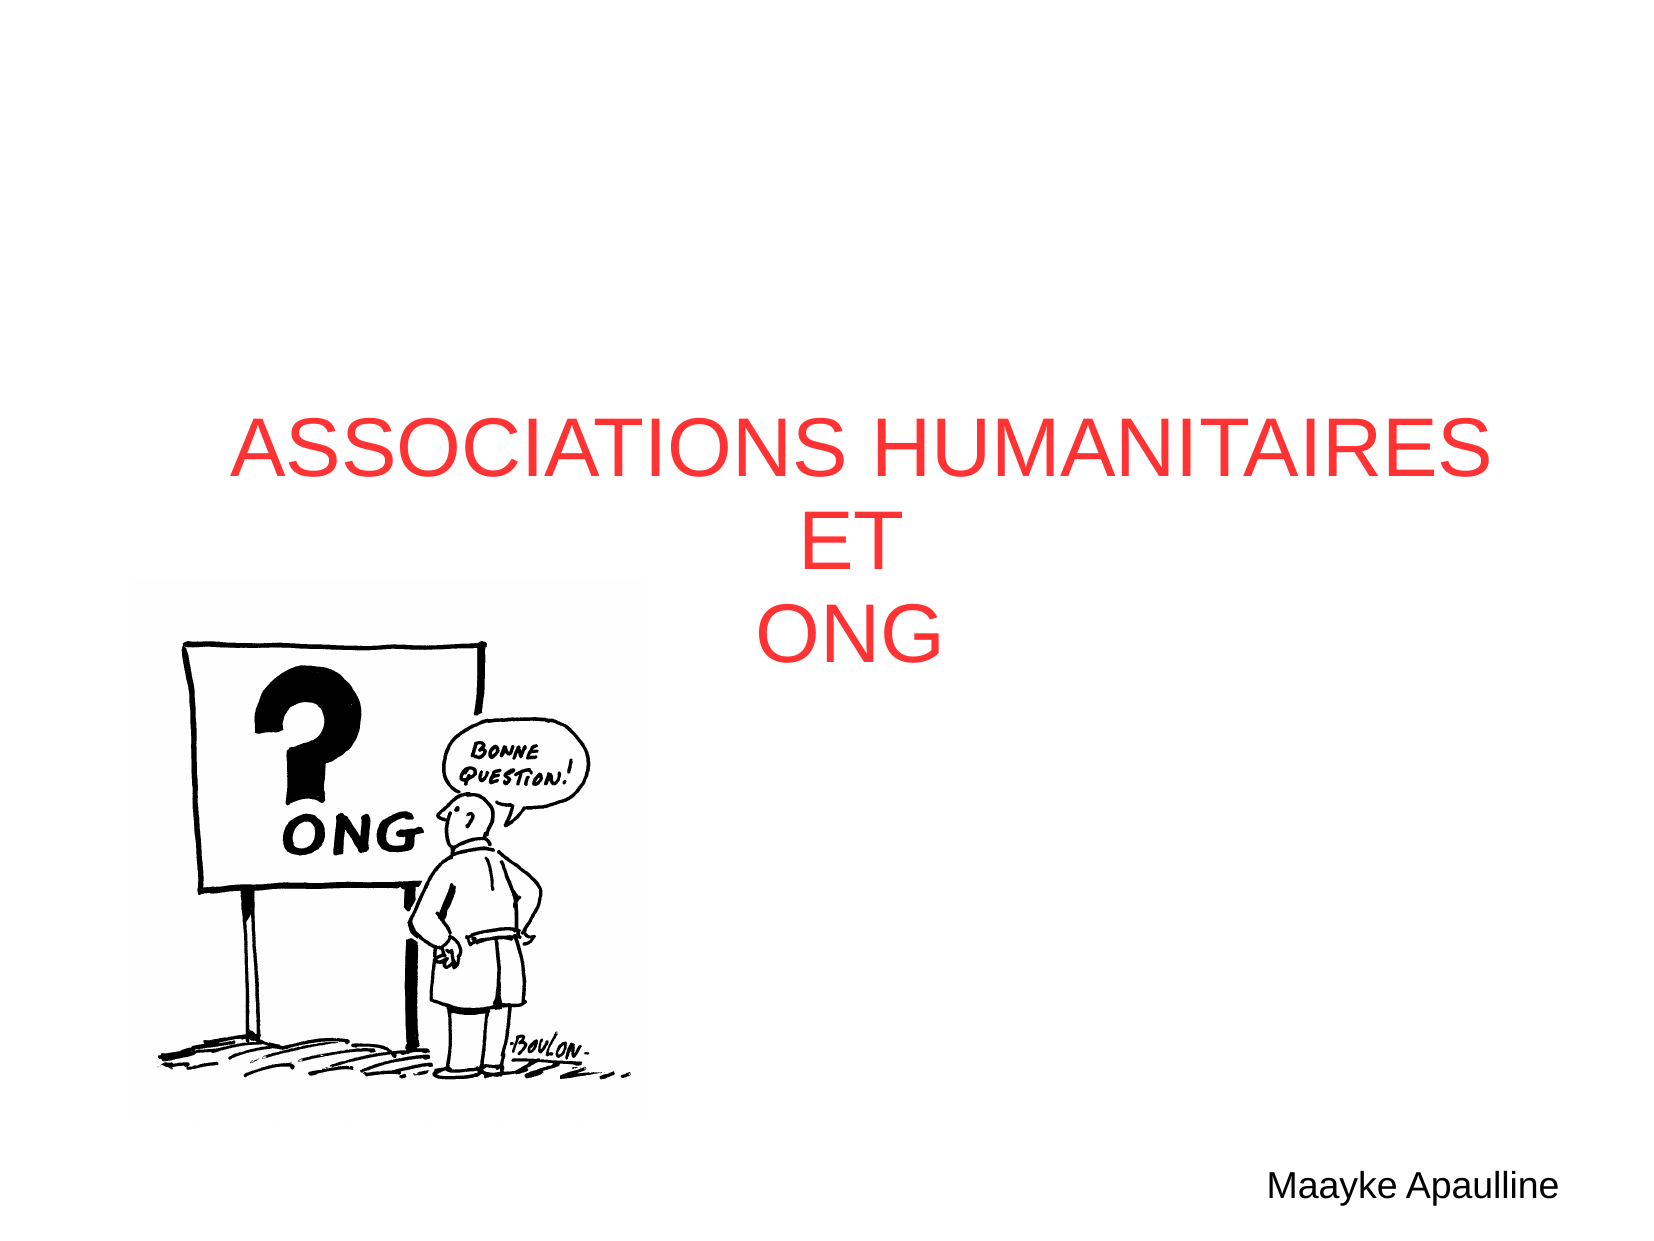

# ASSOCIATIONS HUMANITAIRES ET ONG
Maayke Apaulline